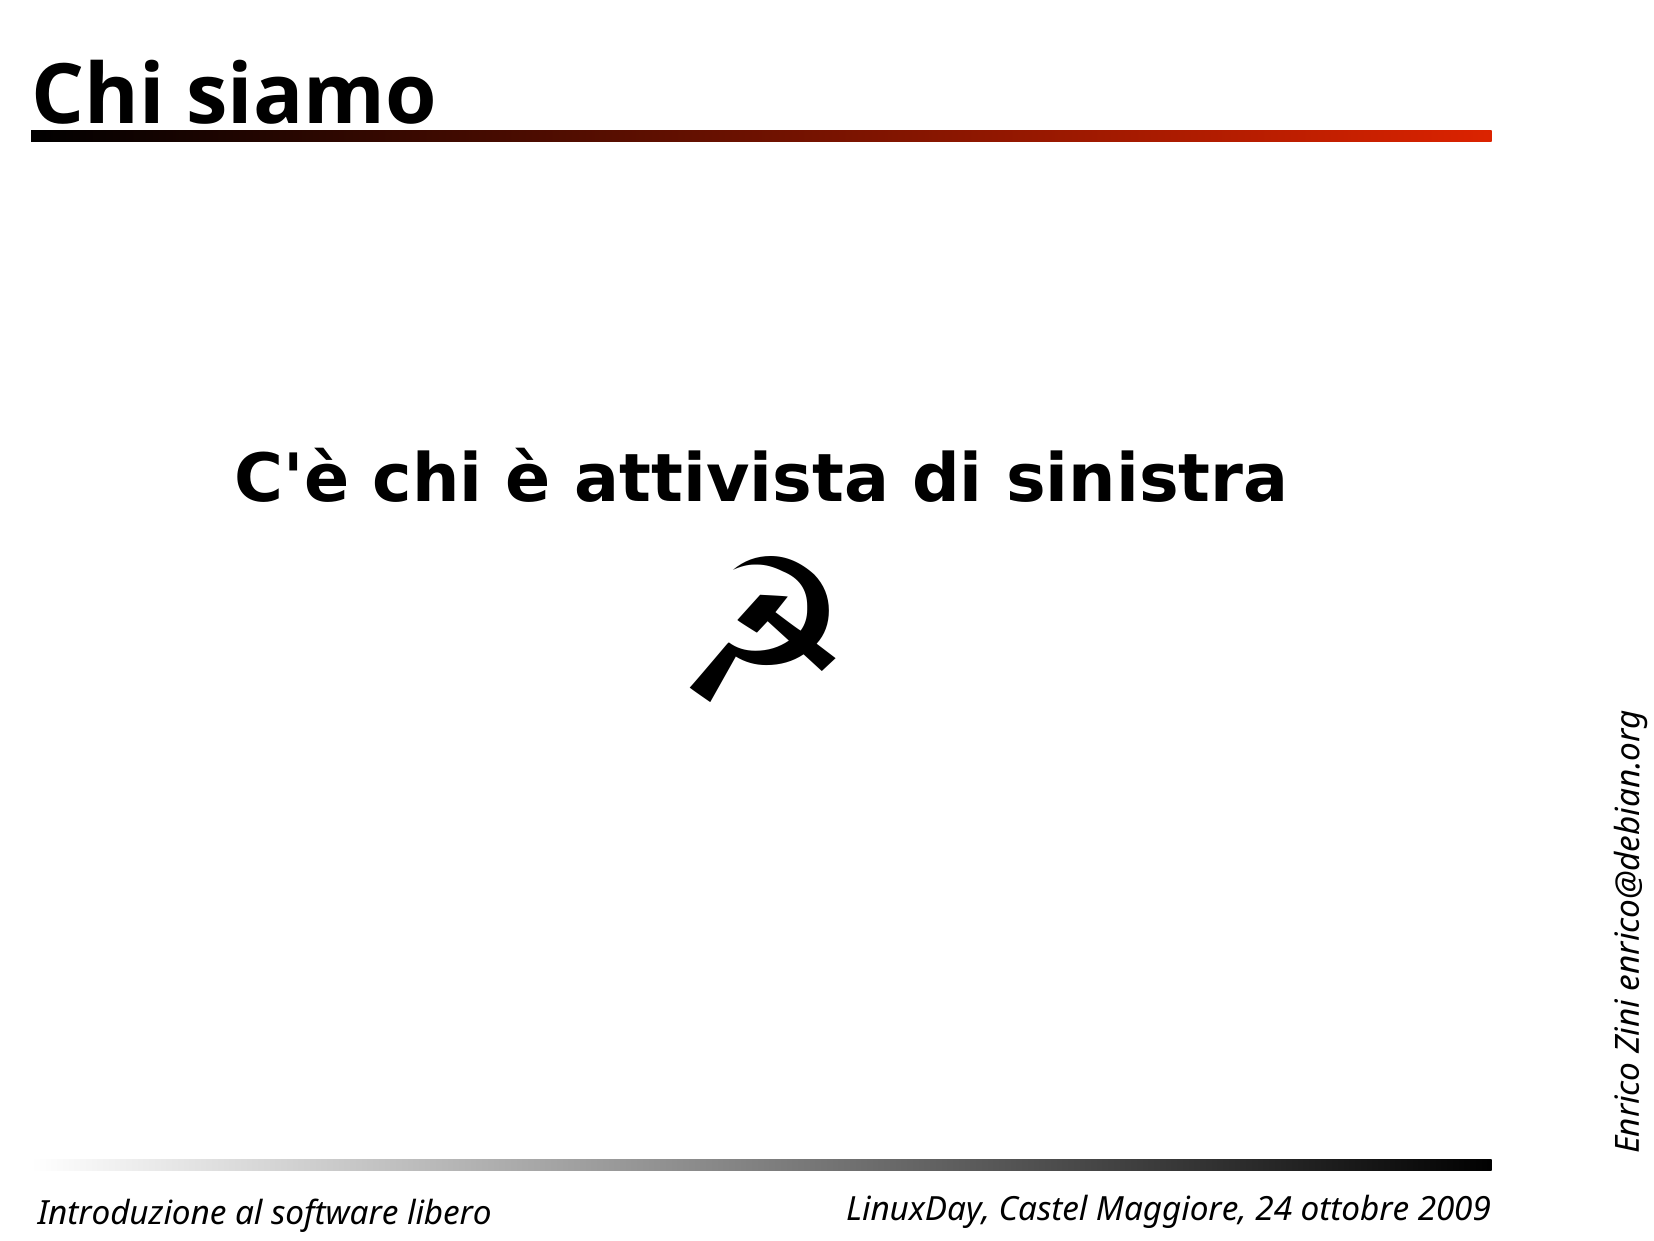

Chi siamo
C'è chi è attivista di sinistra
☭